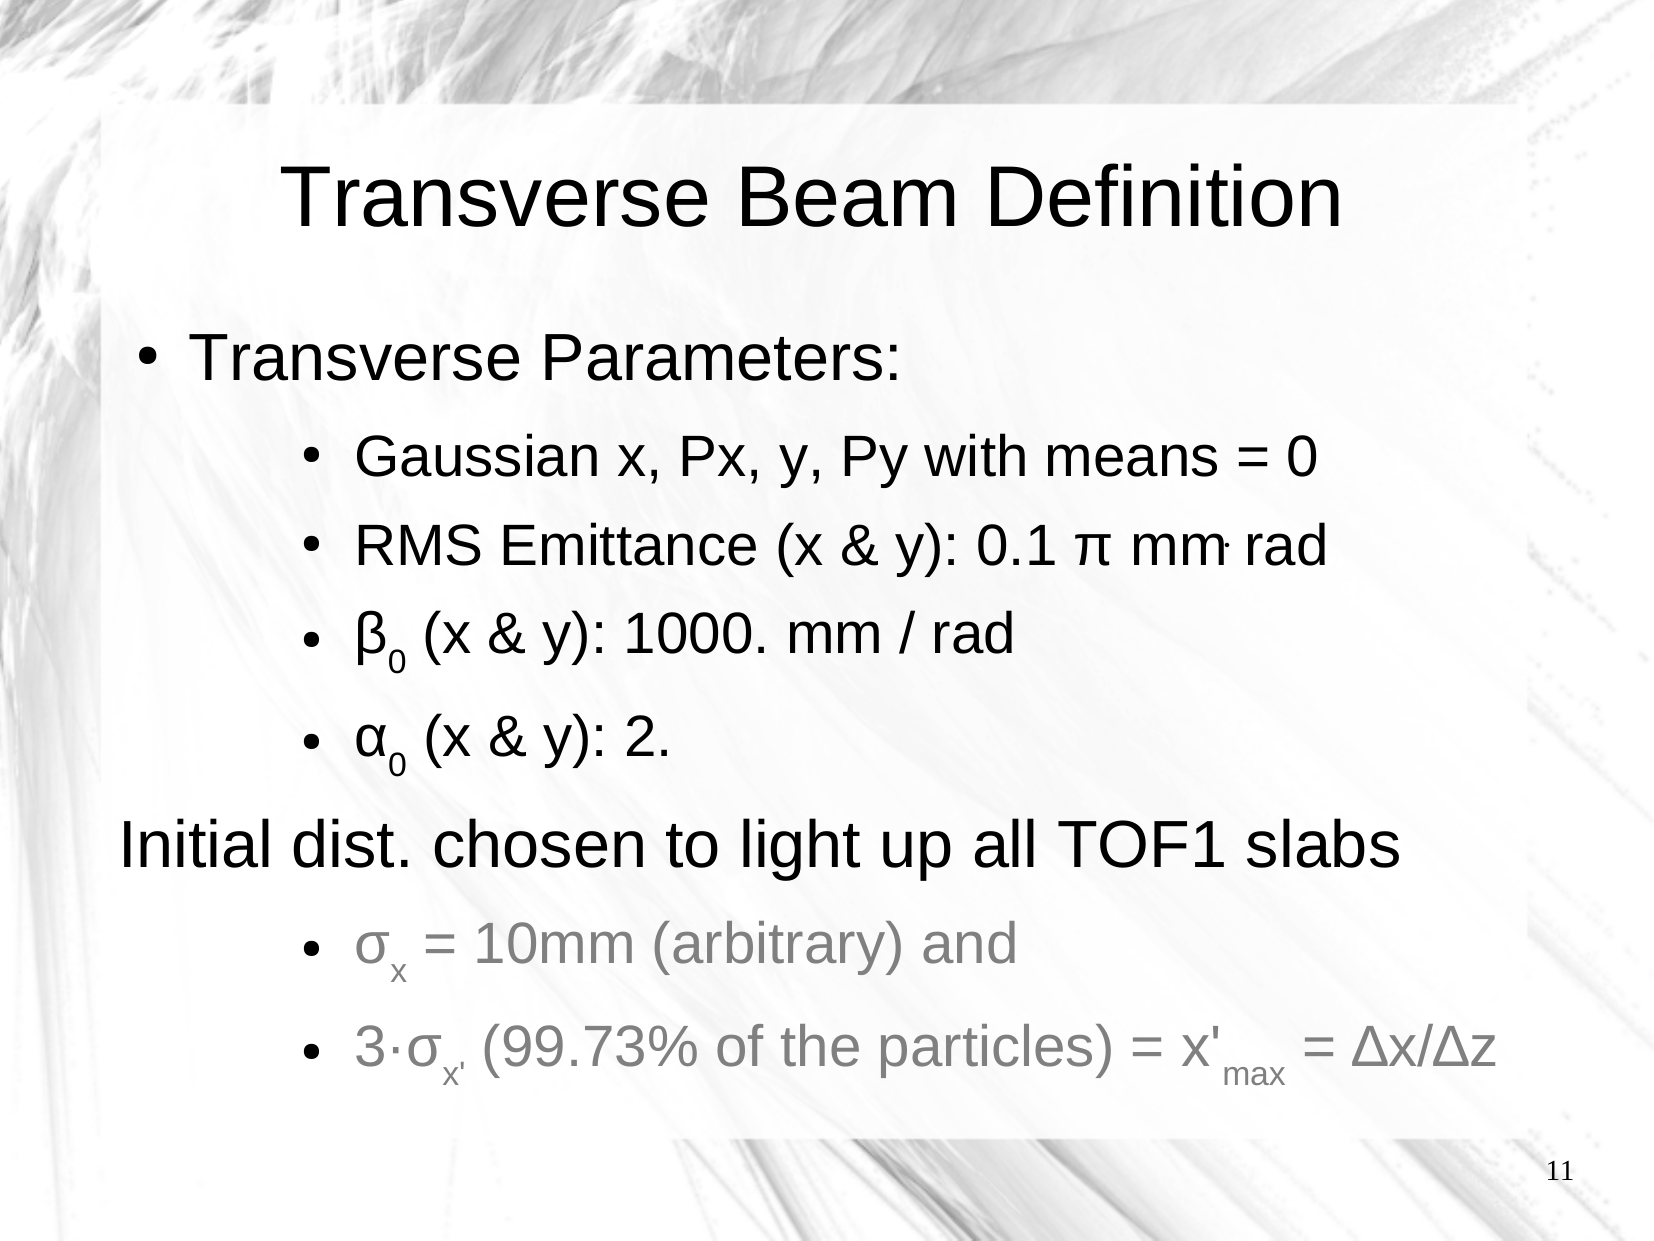

# Transverse Beam Definition
Transverse Parameters:
Gaussian x, Px, y, Py with means = 0
RMS Emittance (x & y): 0.1 π mmּ rad
β0 (x & y): 1000. mm / rad
α0 (x & y): 2.
Initial dist. chosen to light up all TOF1 slabs
σx = 10mm (arbitrary) and
3·σx' (99.73% of the particles) = x'max = ∆x/∆z
11